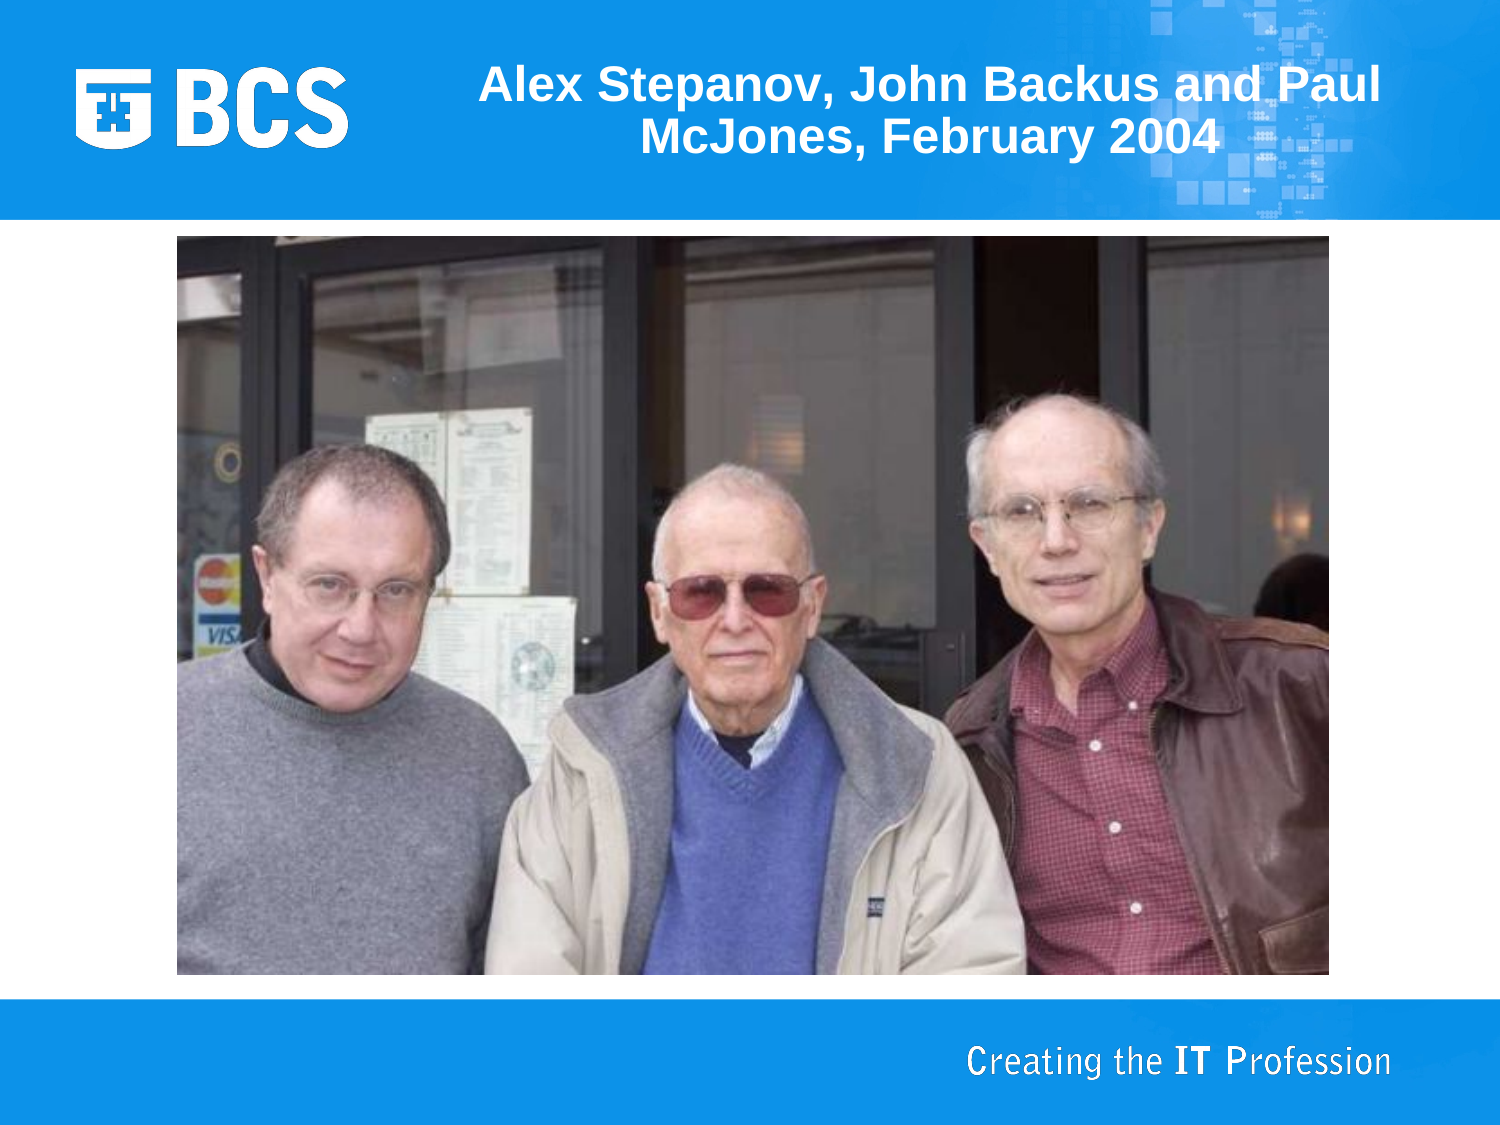

# Alex Stepanov, John Backus and Paul McJones, February 2004